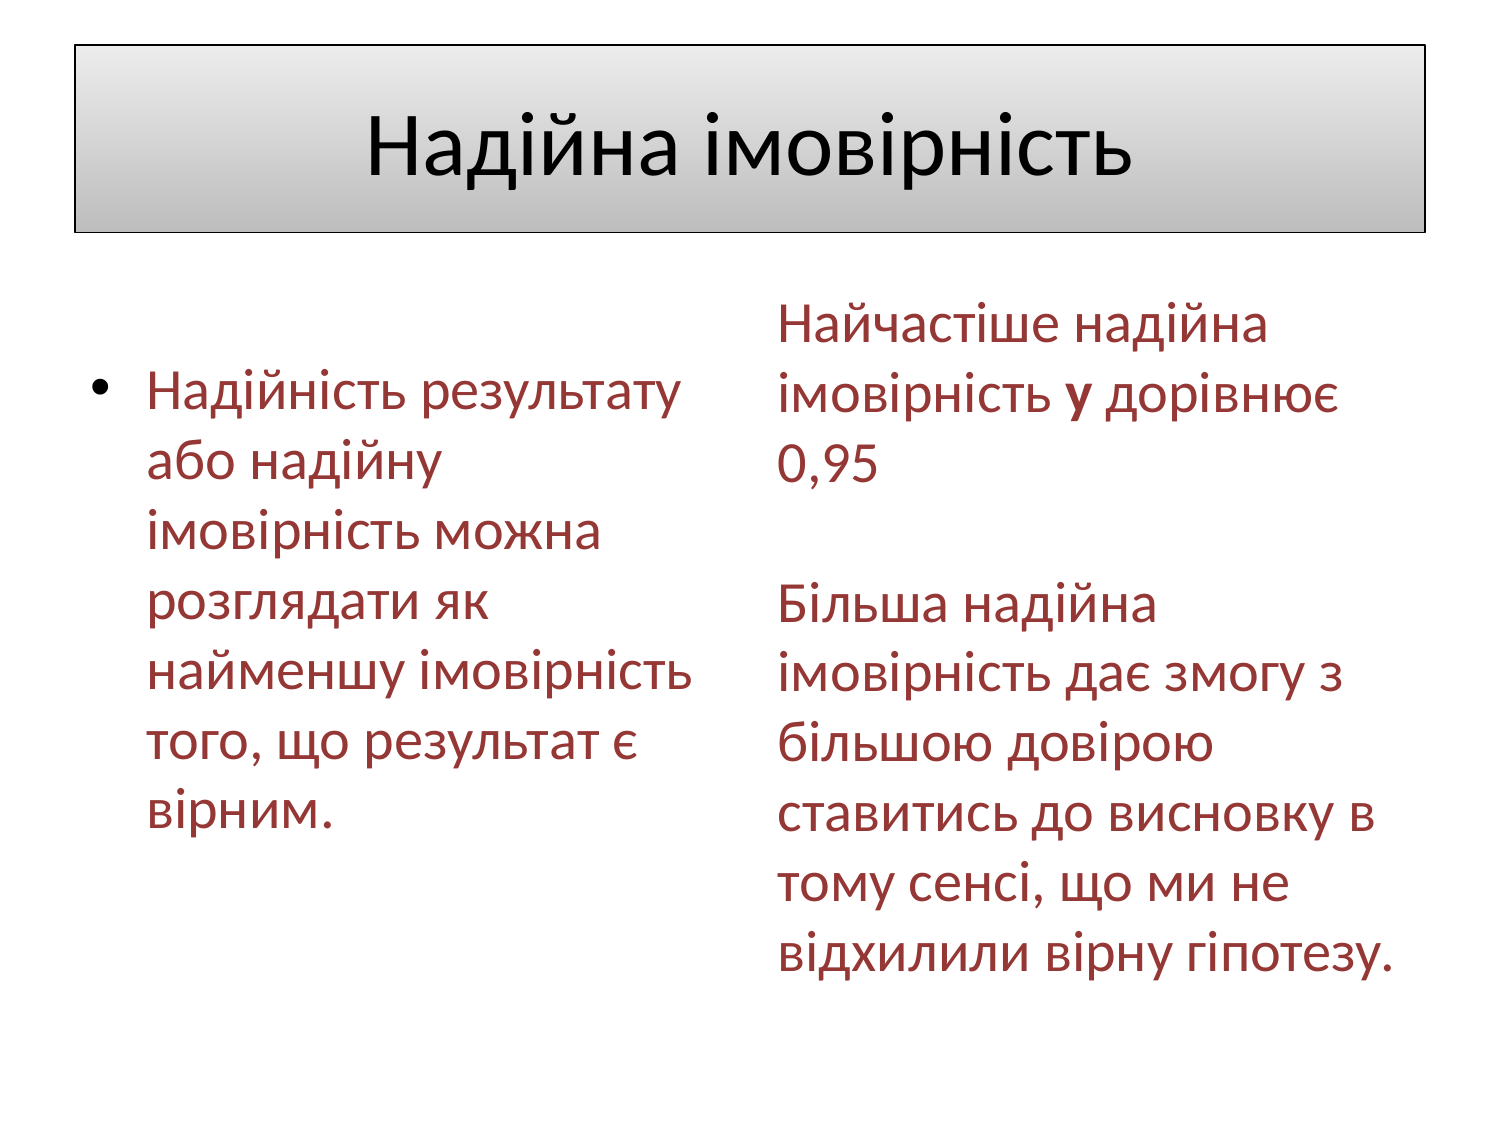

# Надійна імовірність
Надійність результату або надійну імовірність можна розглядати як найменшу імовірність того, що результат є вірним.
Найчастіше надійна імовірність у дорівнює 0,95
Більша надійна імовірність дає змогу з більшою довірою ставитись до висновку в тому сенсі, що ми не відхилили вірну гіпотезу.